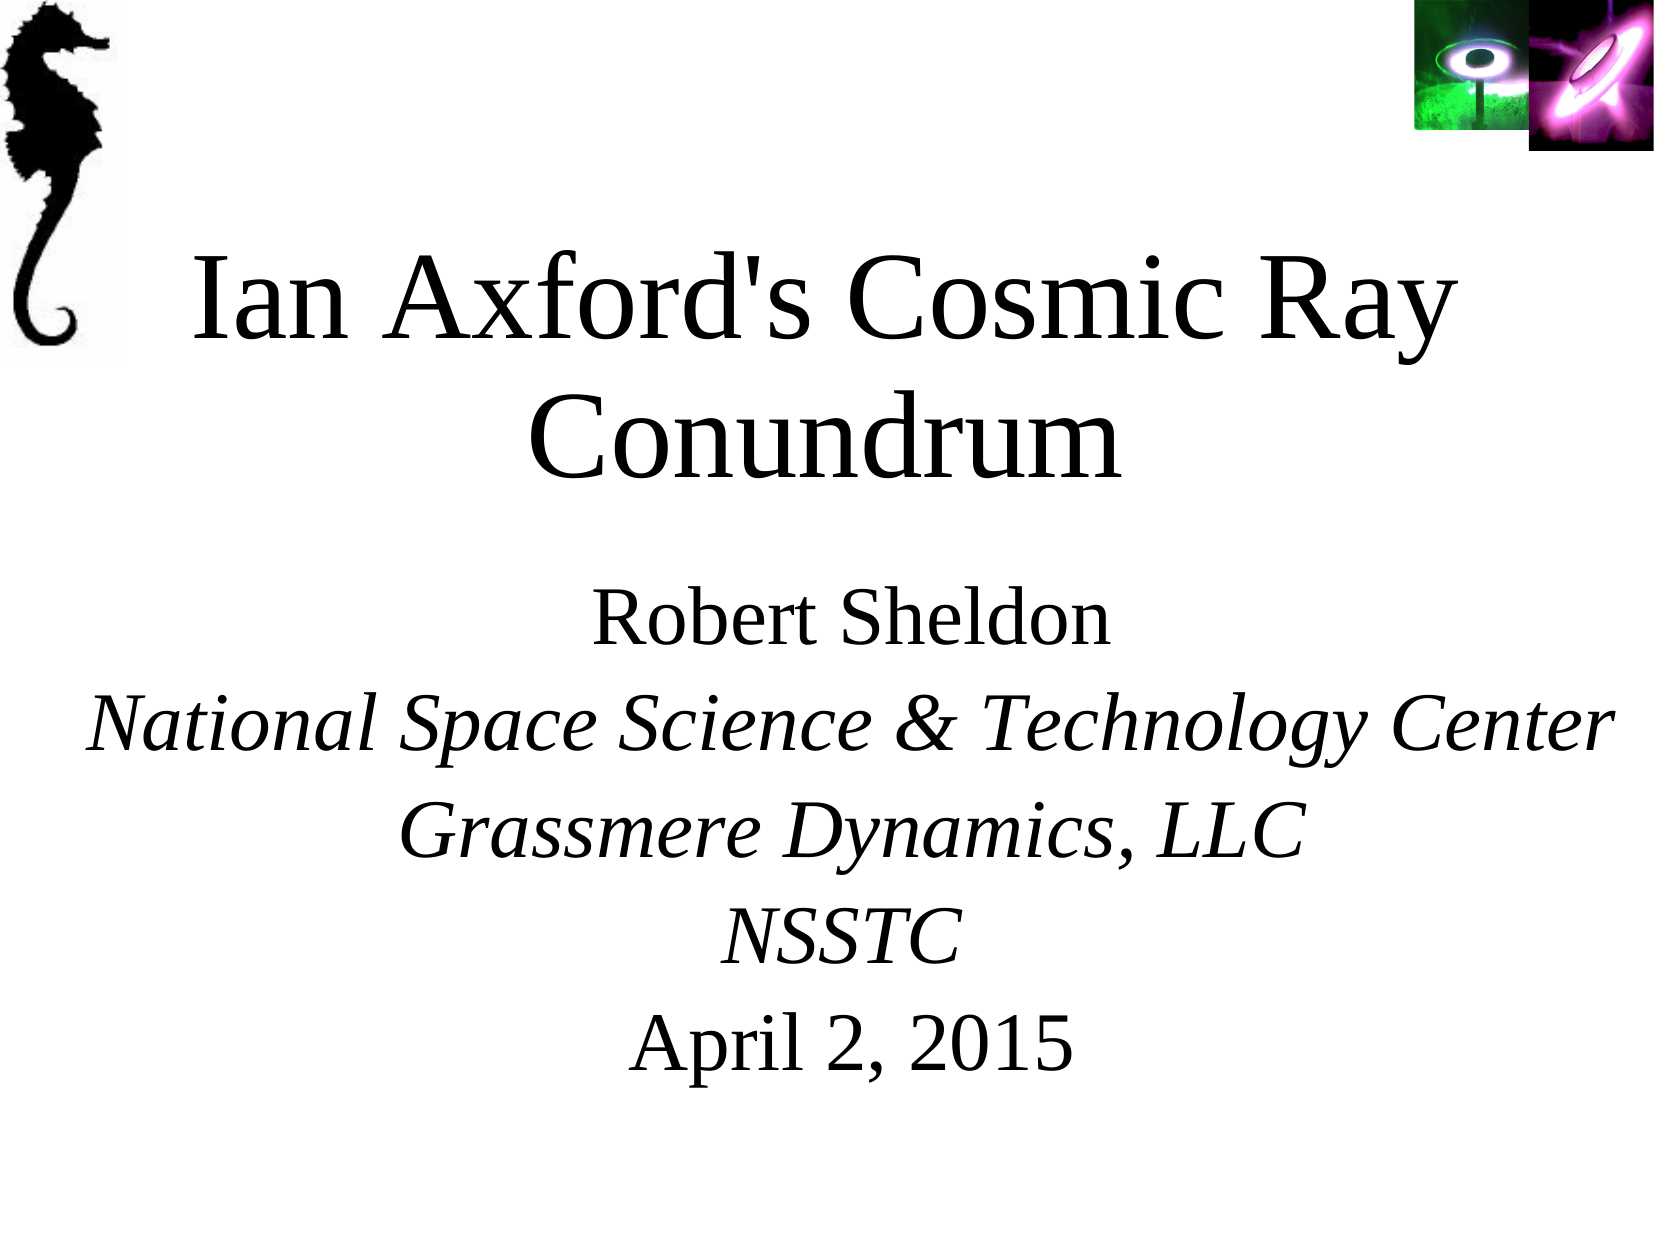

Ian Axford's Cosmic Ray Conundrum
Robert Sheldon
National Space Science & Technology Center
Grassmere Dynamics, LLC
NSSTC
April 2, 2015